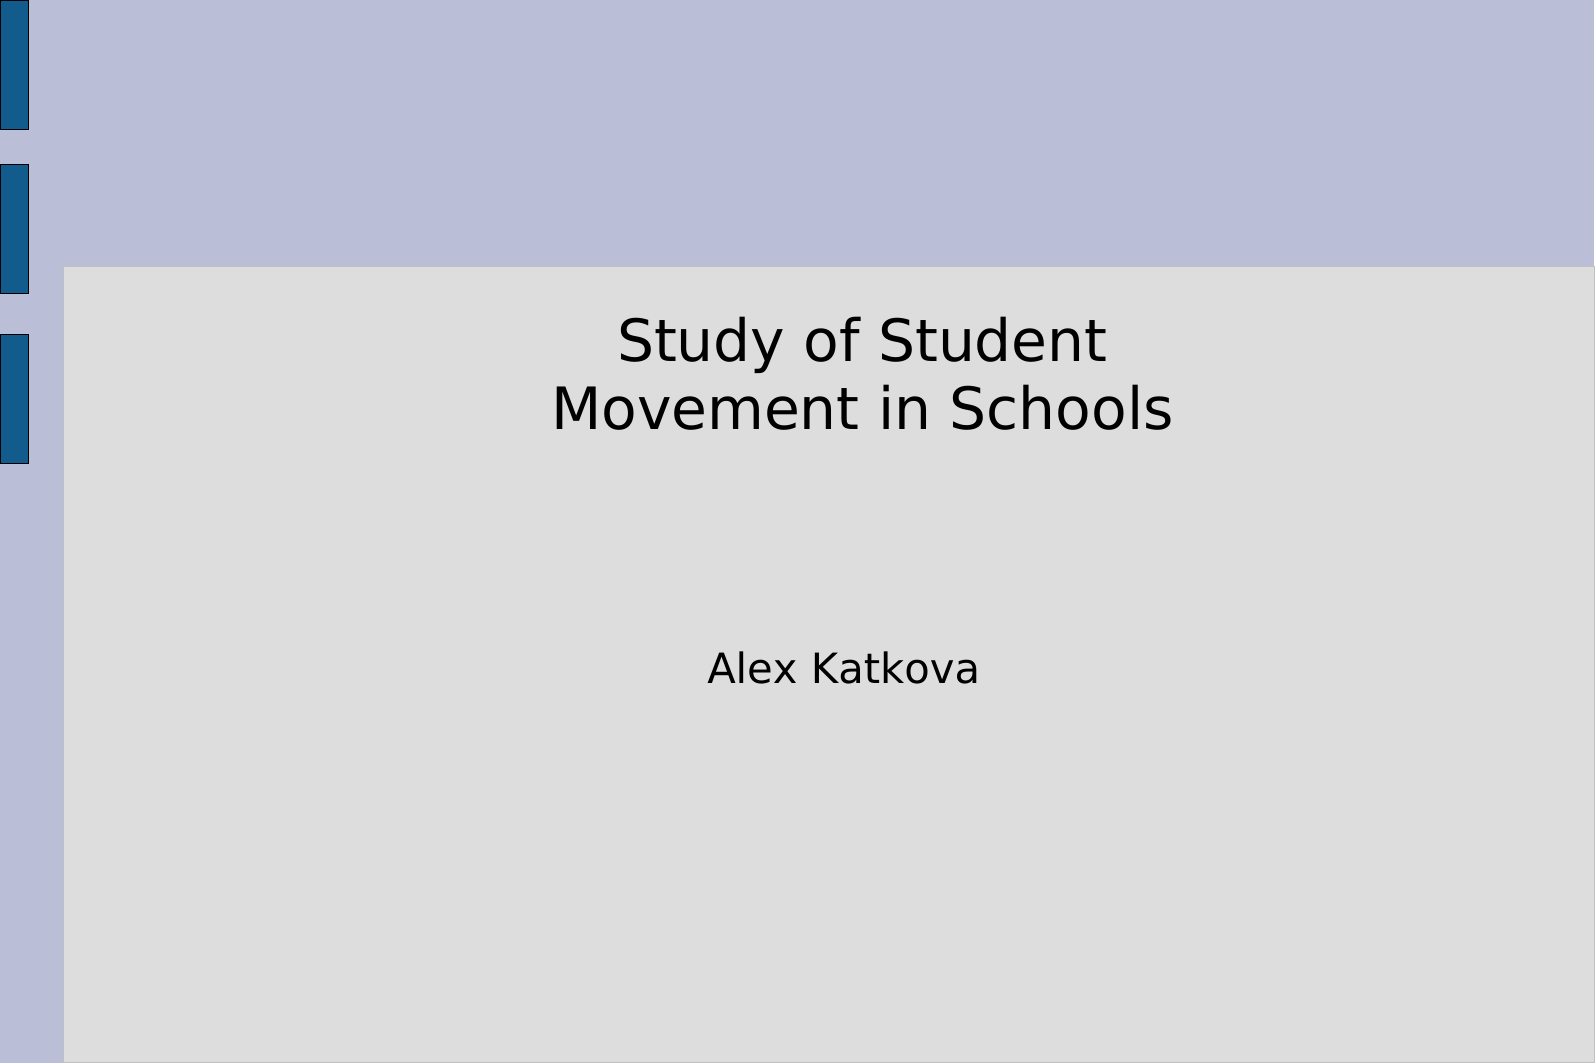

Study of Student Movement in Schools
Alex Katkova